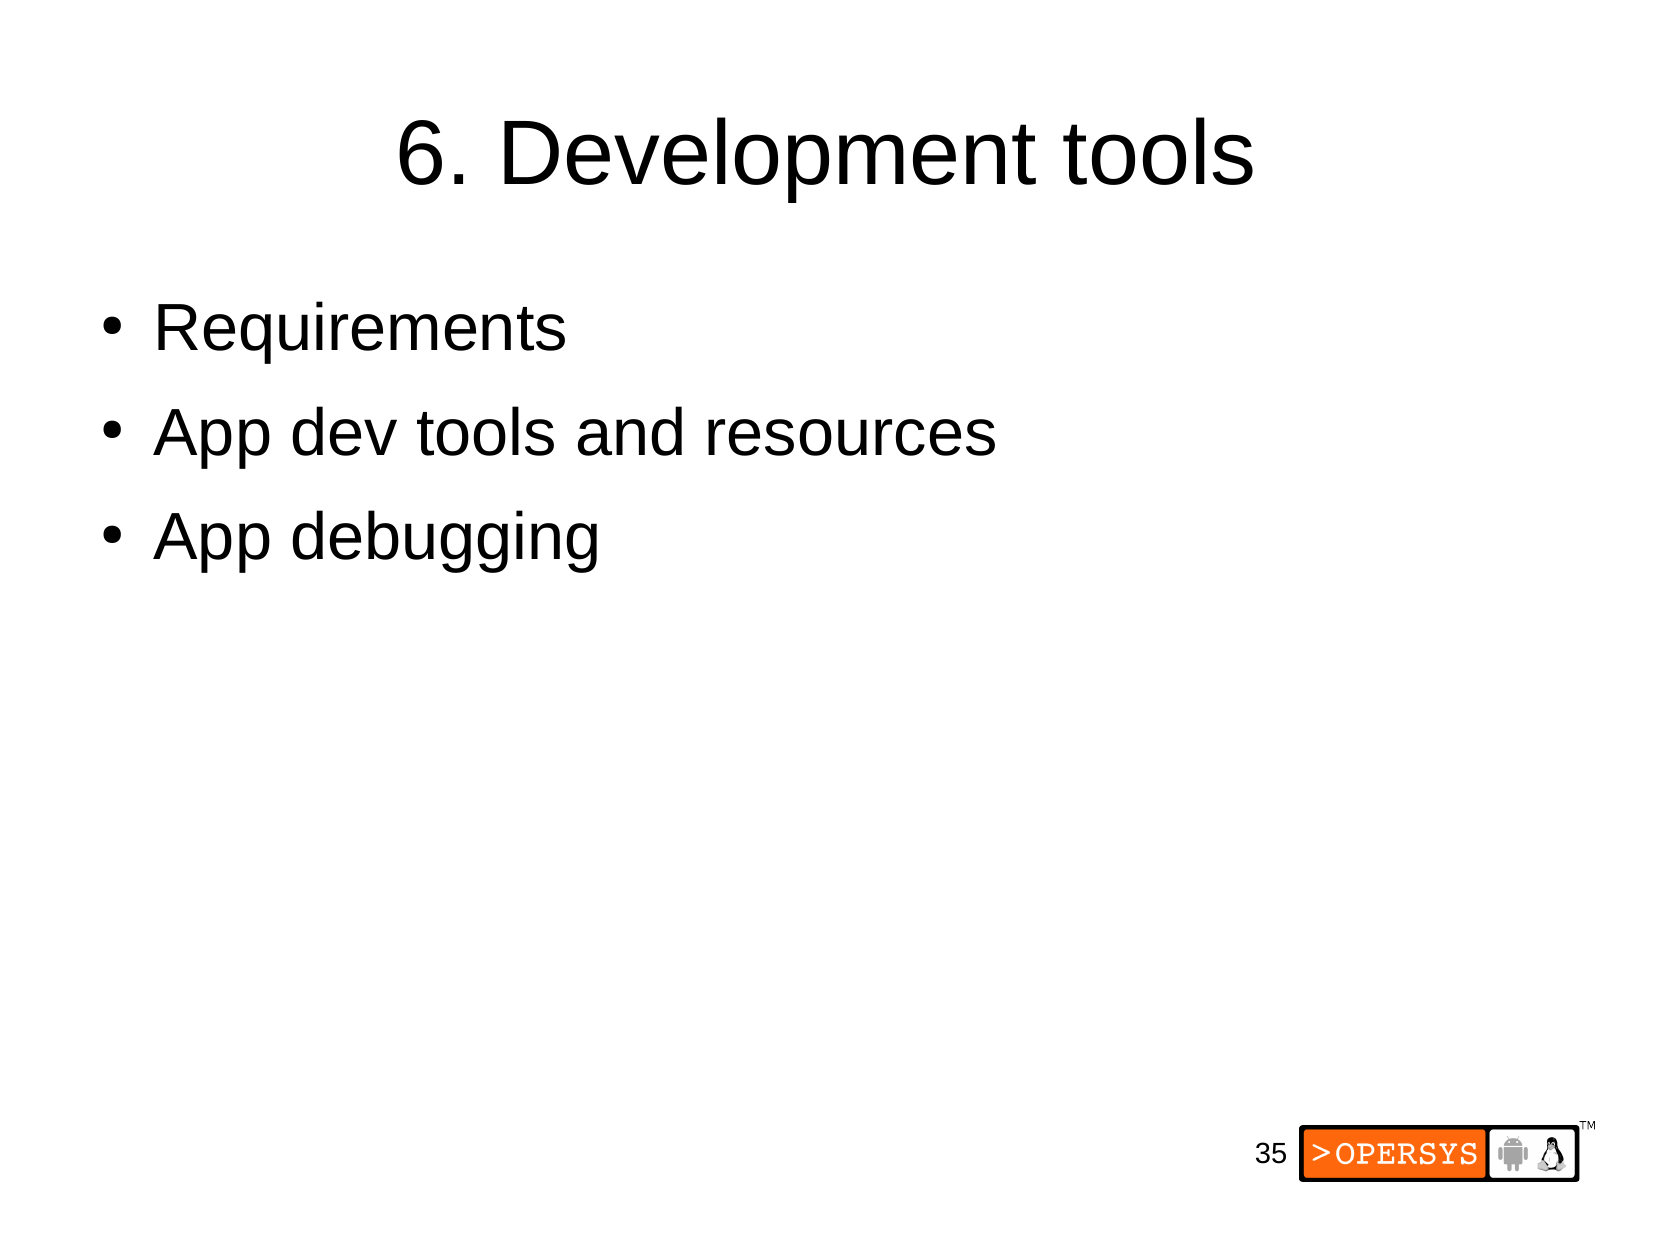

# 6. Development tools
Requirements
App dev tools and resources
App debugging